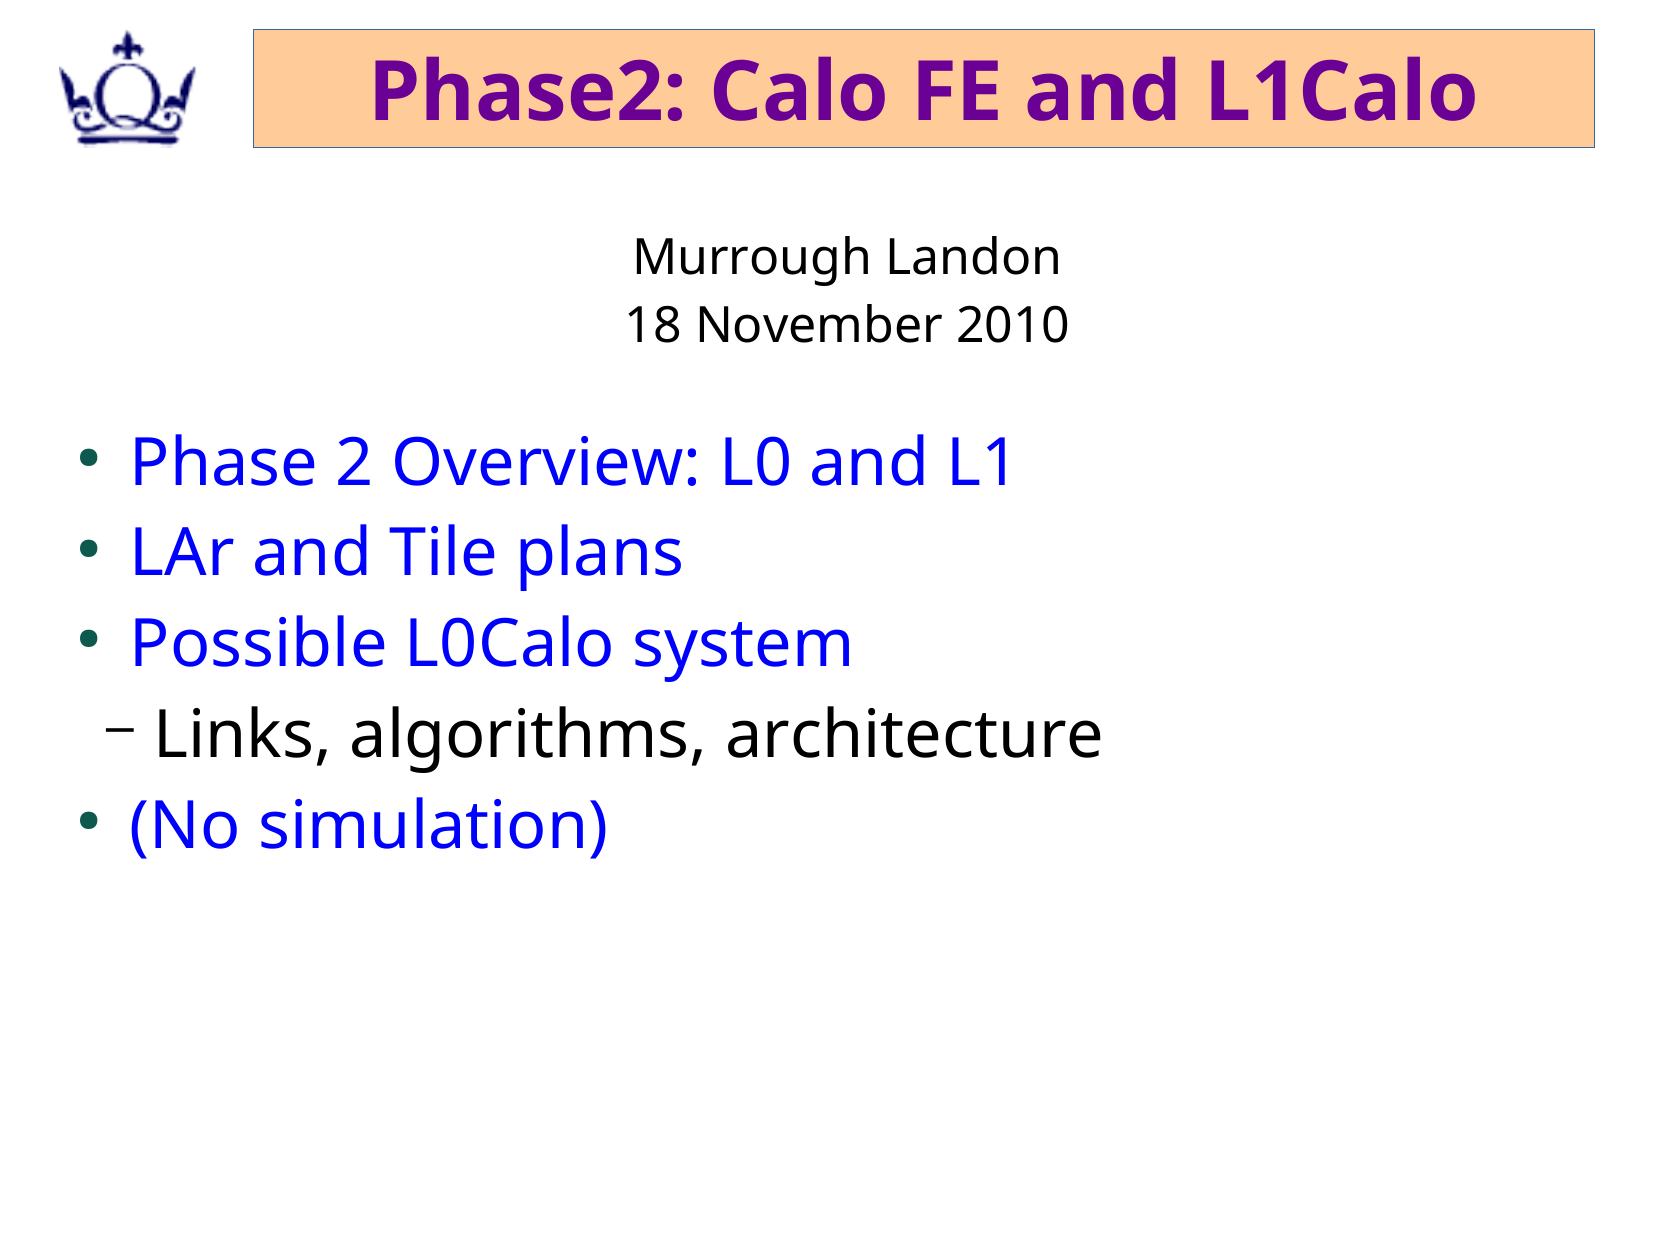

# Phase2: Calo FE and L1Calo
Murrough Landon
18 November 2010
Phase 2 Overview: L0 and L1
LAr and Tile plans
Possible L0Calo system
Links, algorithms, architecture
(No simulation)